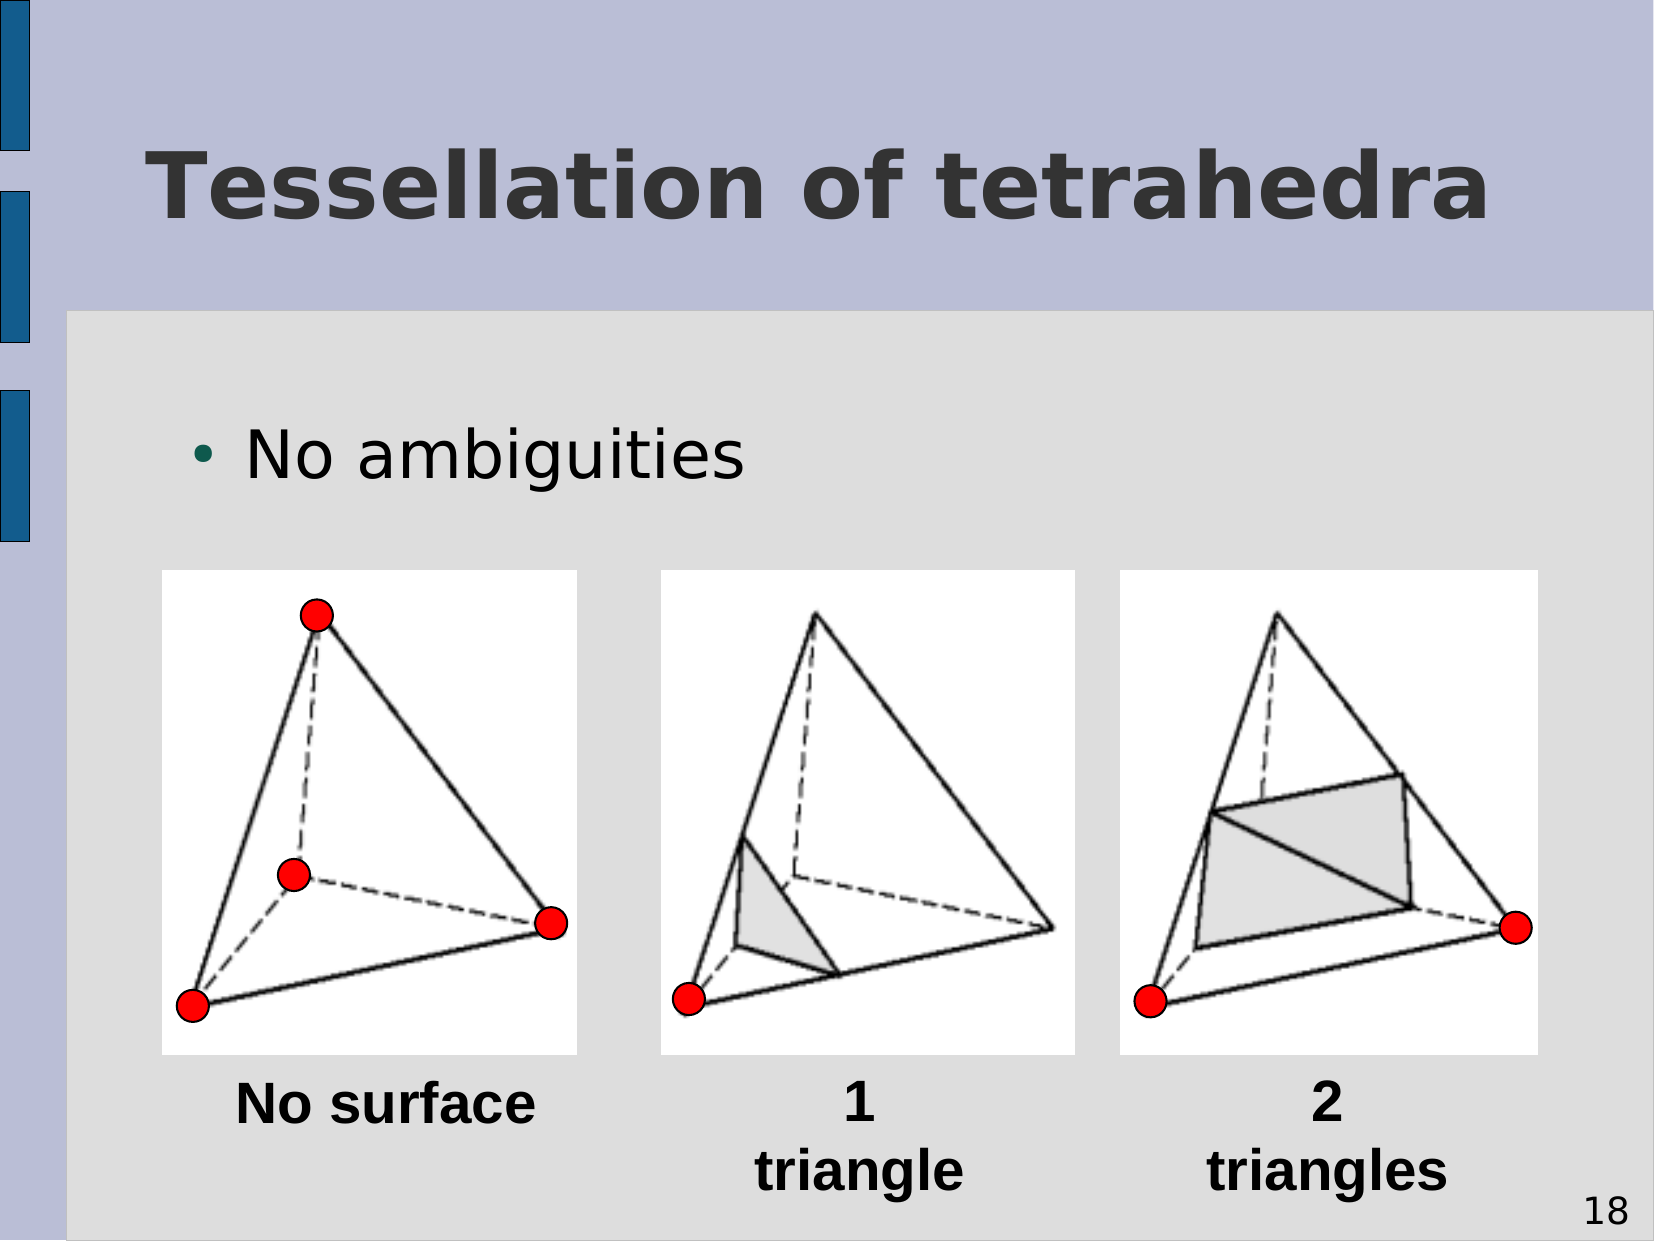

# Tessellation of tetrahedra
No ambiguities
1
triangle
2
triangles
No surface